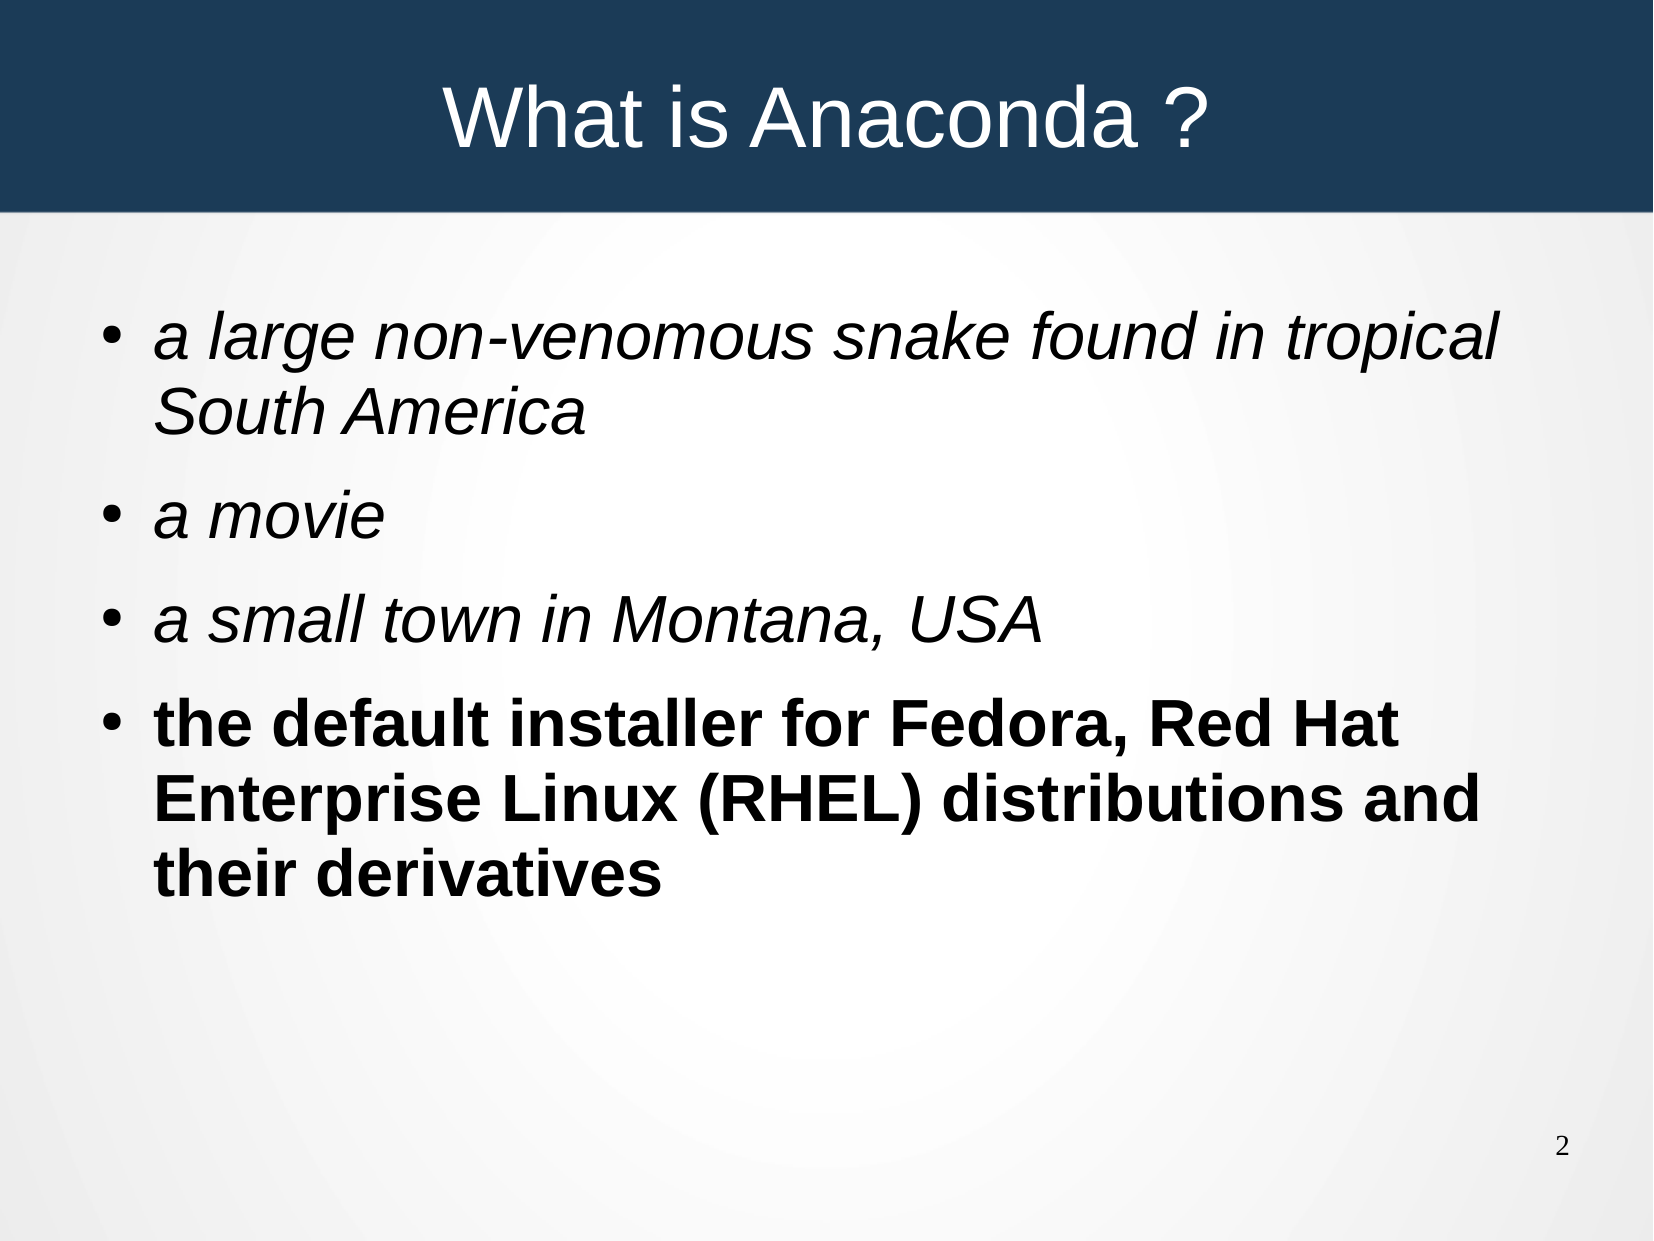

# What is Anaconda ?
a large non-venomous snake found in tropical South America
a movie
a small town in Montana, USA
the default installer for Fedora, Red Hat Enterprise Linux (RHEL) distributions and their derivatives
2